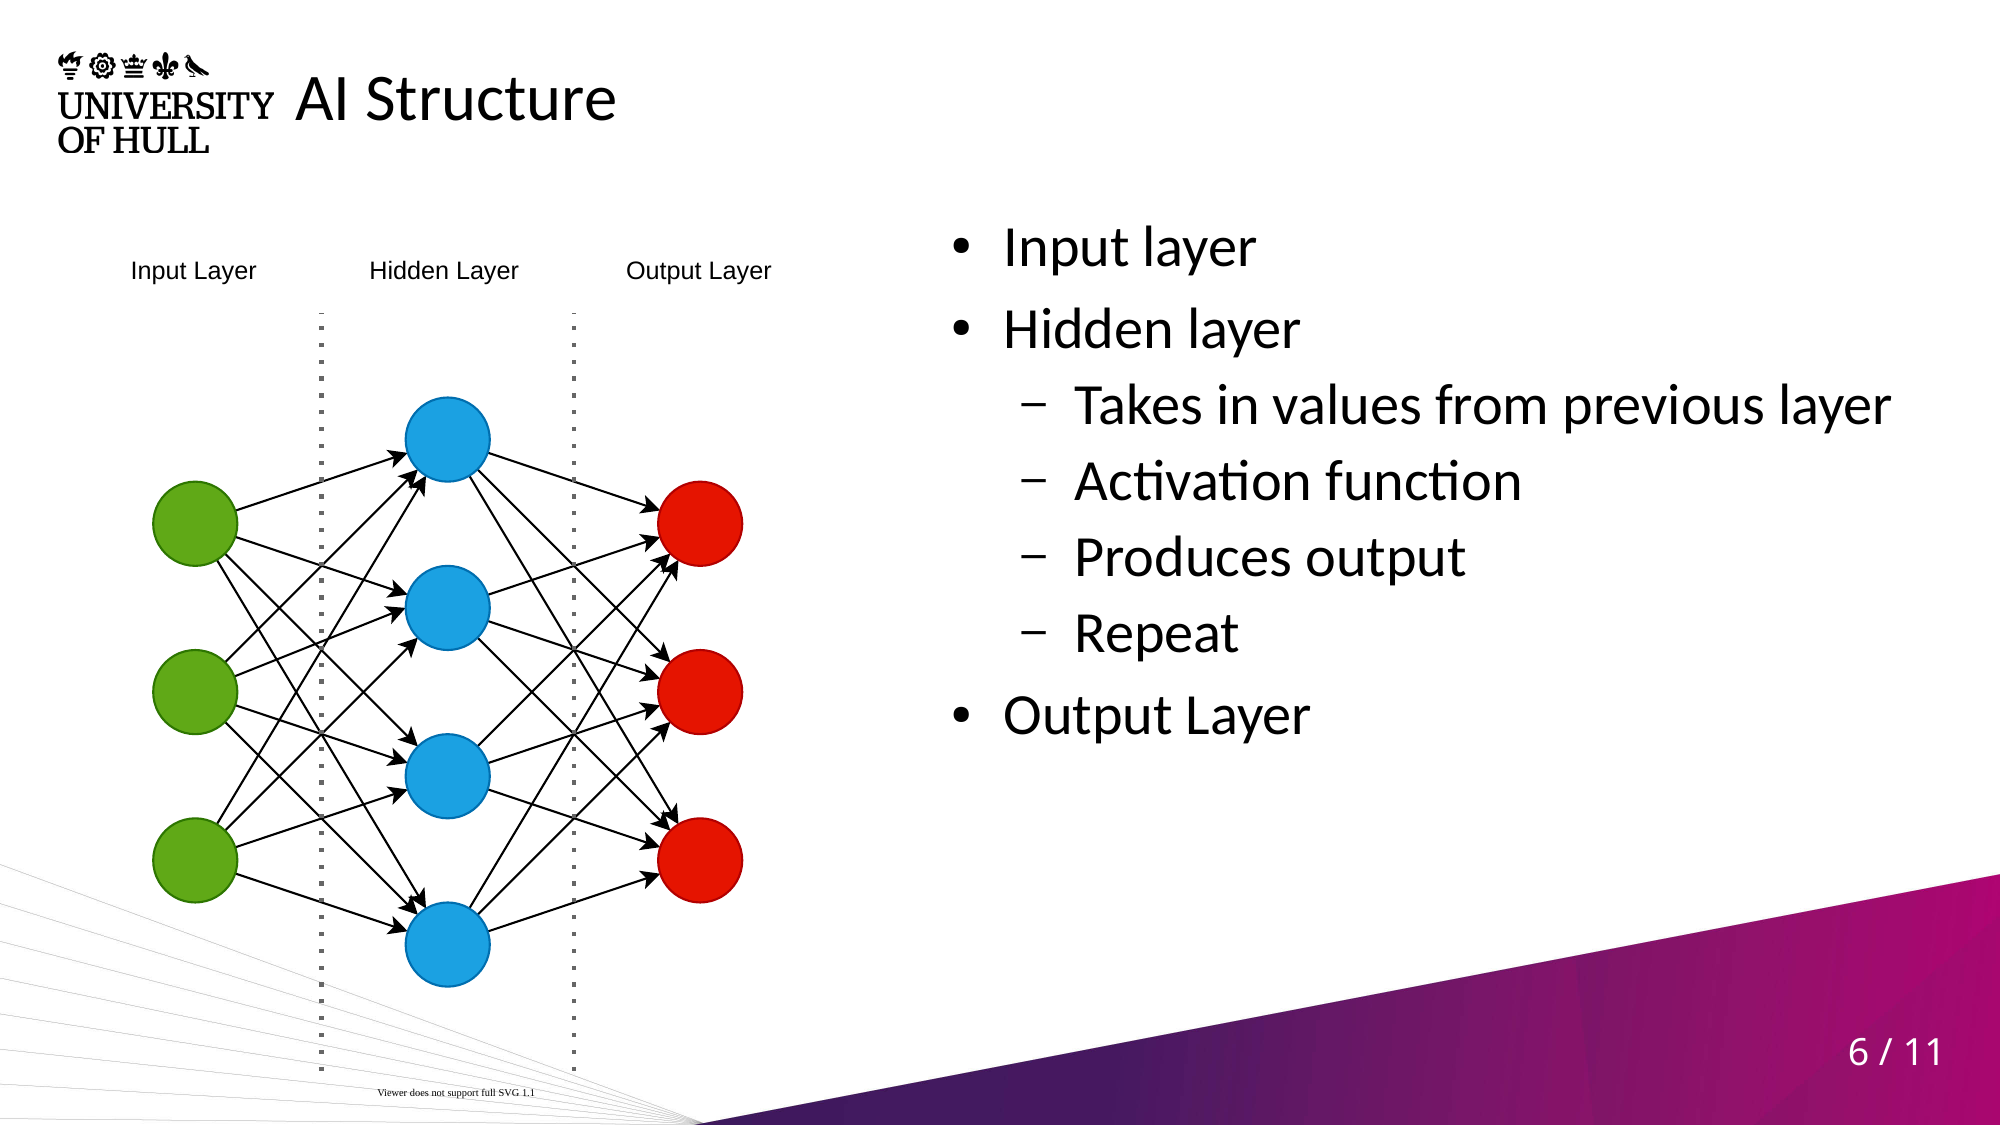

# AI Structure
Input layer
Hidden layer
Takes in values from previous layer
Activation function
Produces output
Repeat
Output Layer